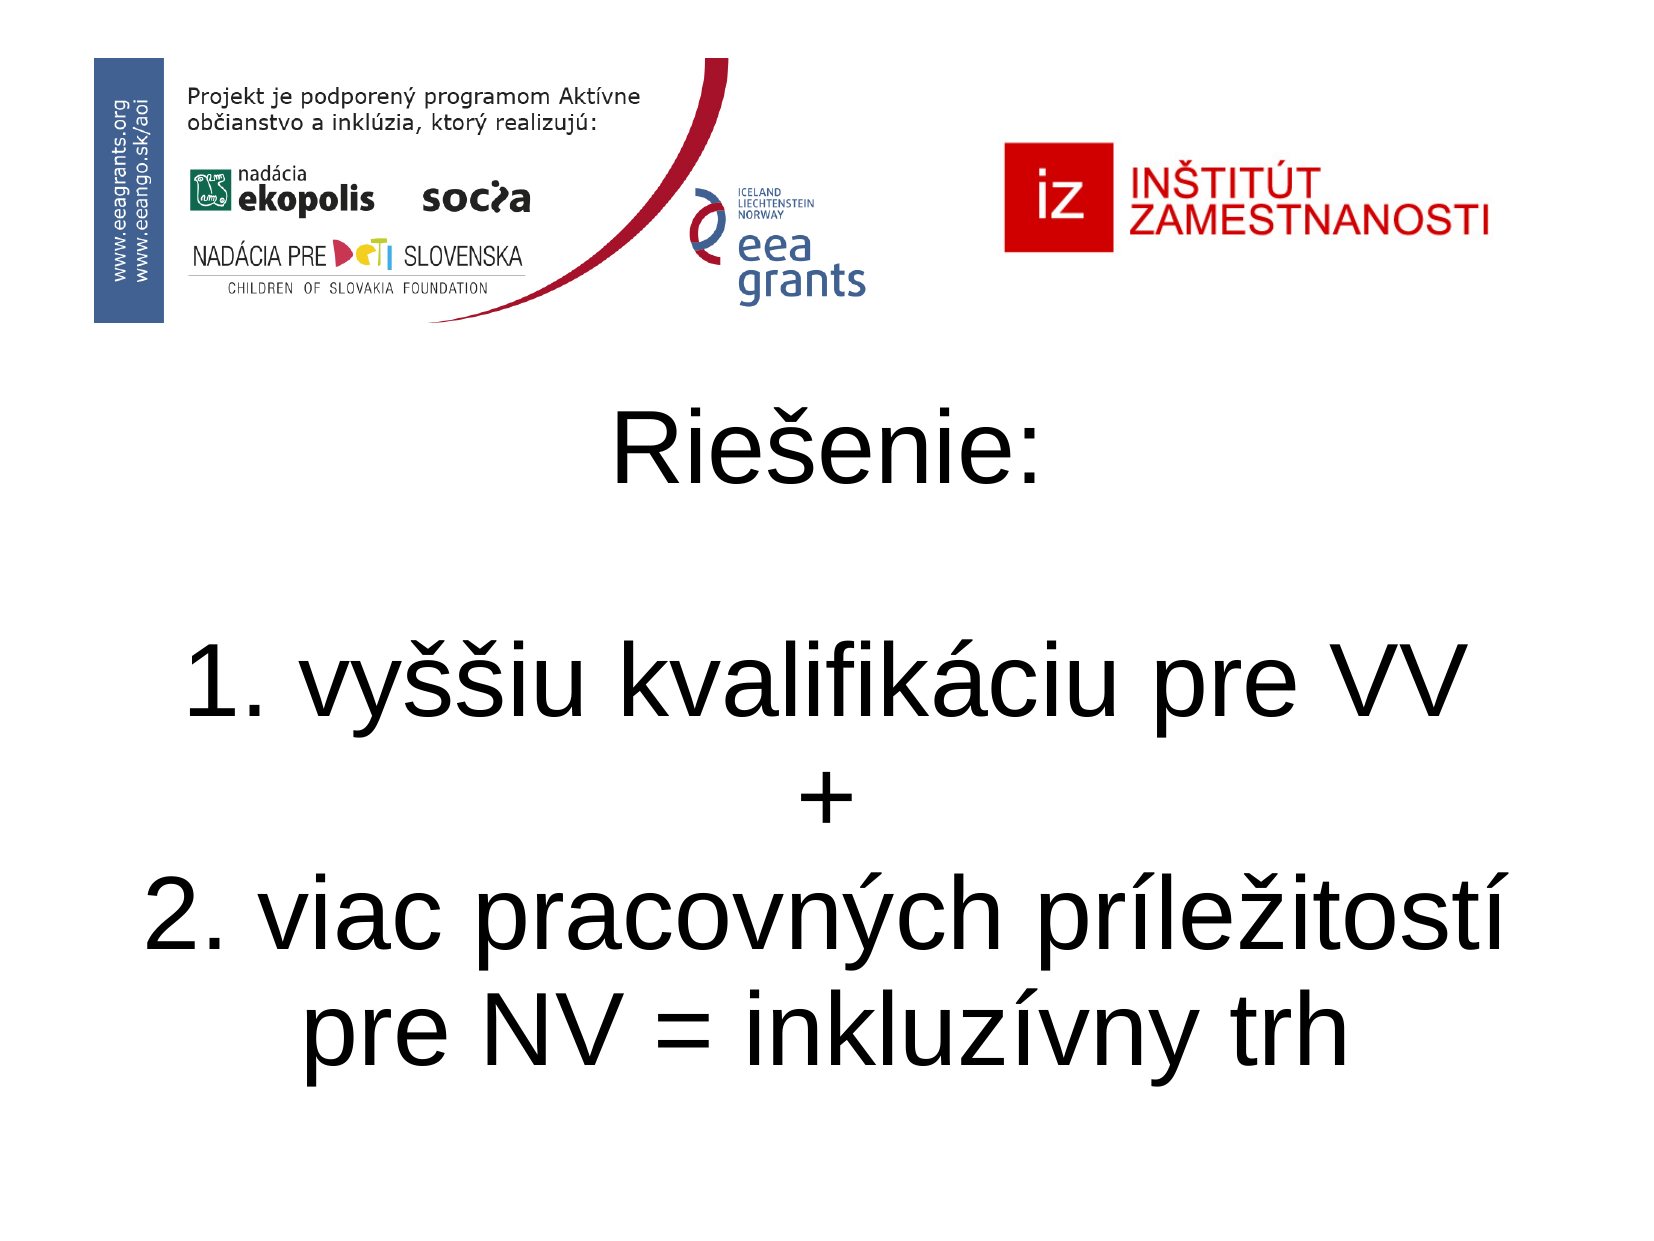

# Riešenie:
1. vyššiu kvalifikáciu pre VV
+
2. viac pracovných príležitostí pre NV = inkluzívny trh